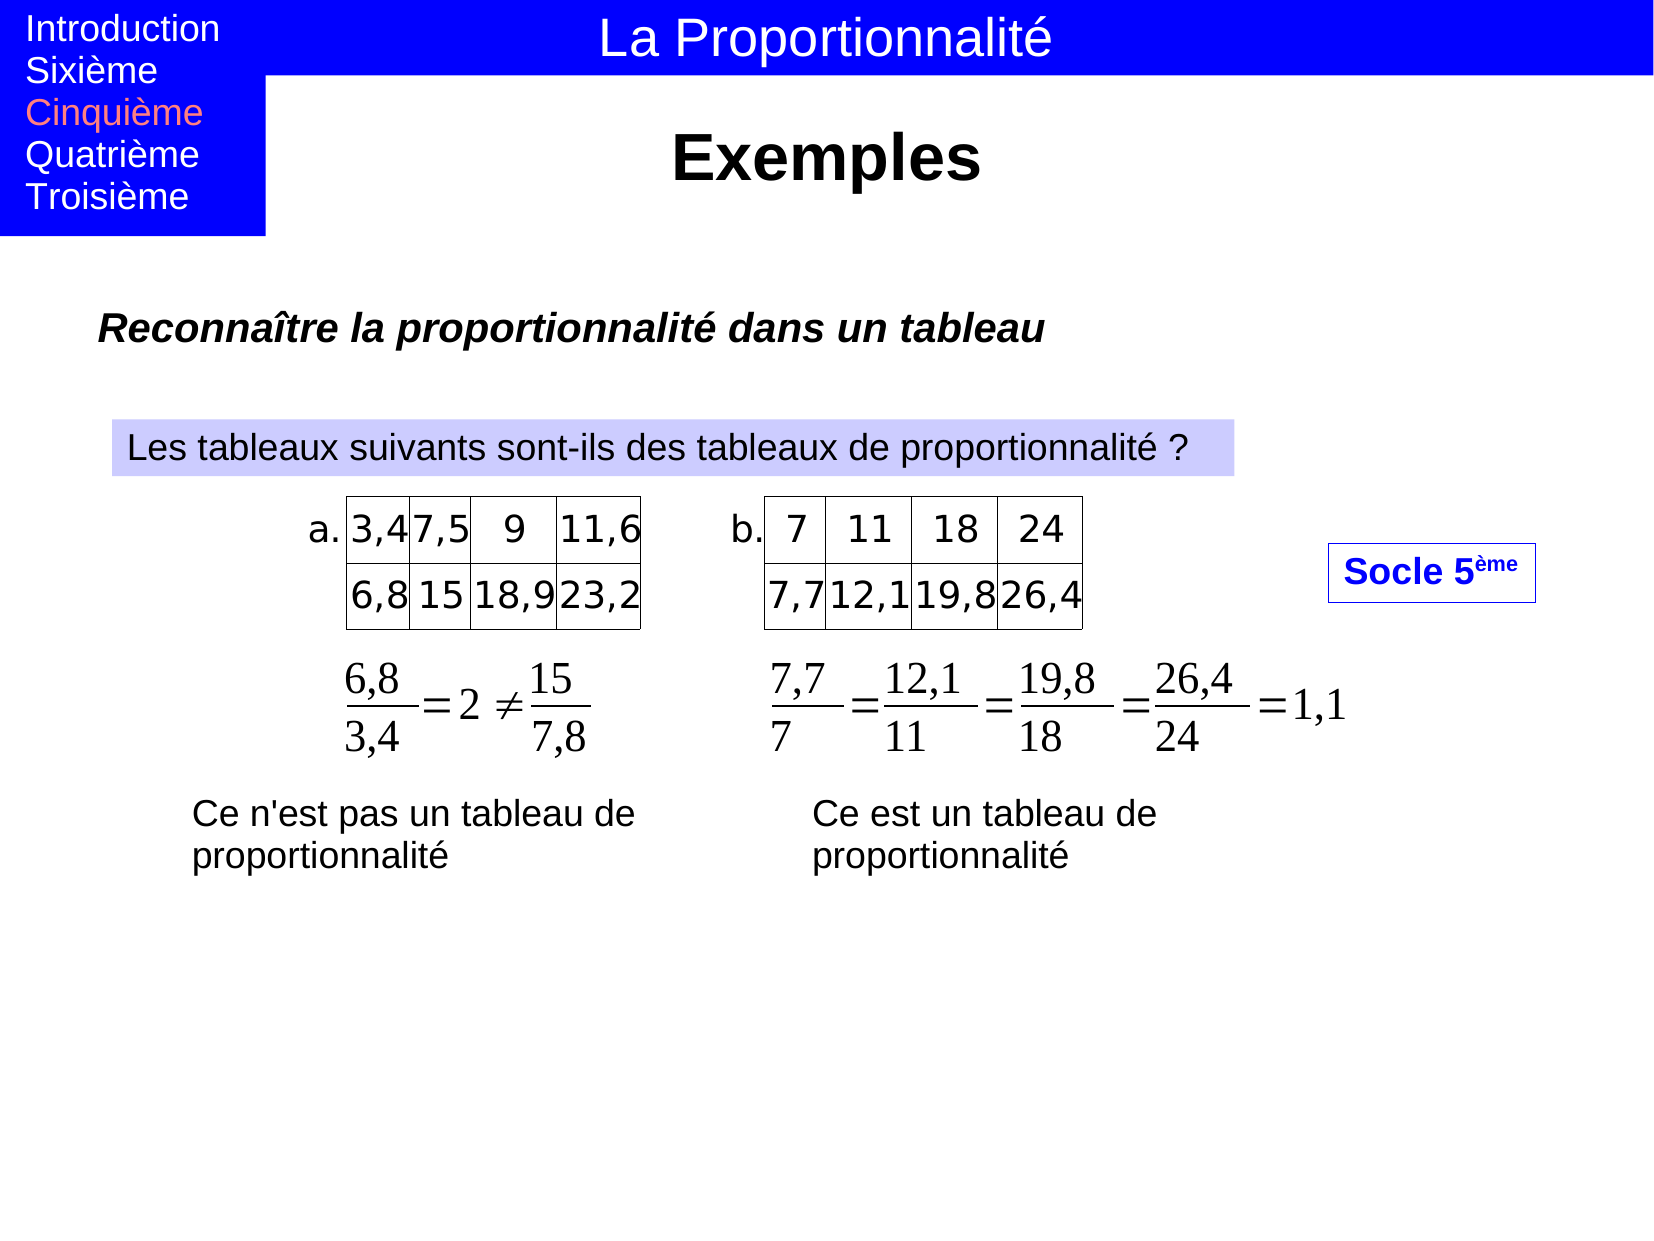

La Proportionnalité
 Introduction
 Sixième
 Cinquième
 Quatrième
 Troisième
Exemples
Reconnaître la proportionnalité dans un tableau
Les tableaux suivants sont-ils des tableaux de proportionnalité ?
Socle 5ème
Ce n'est pas un tableau de proportionnalité
Ce est un tableau de proportionnalité